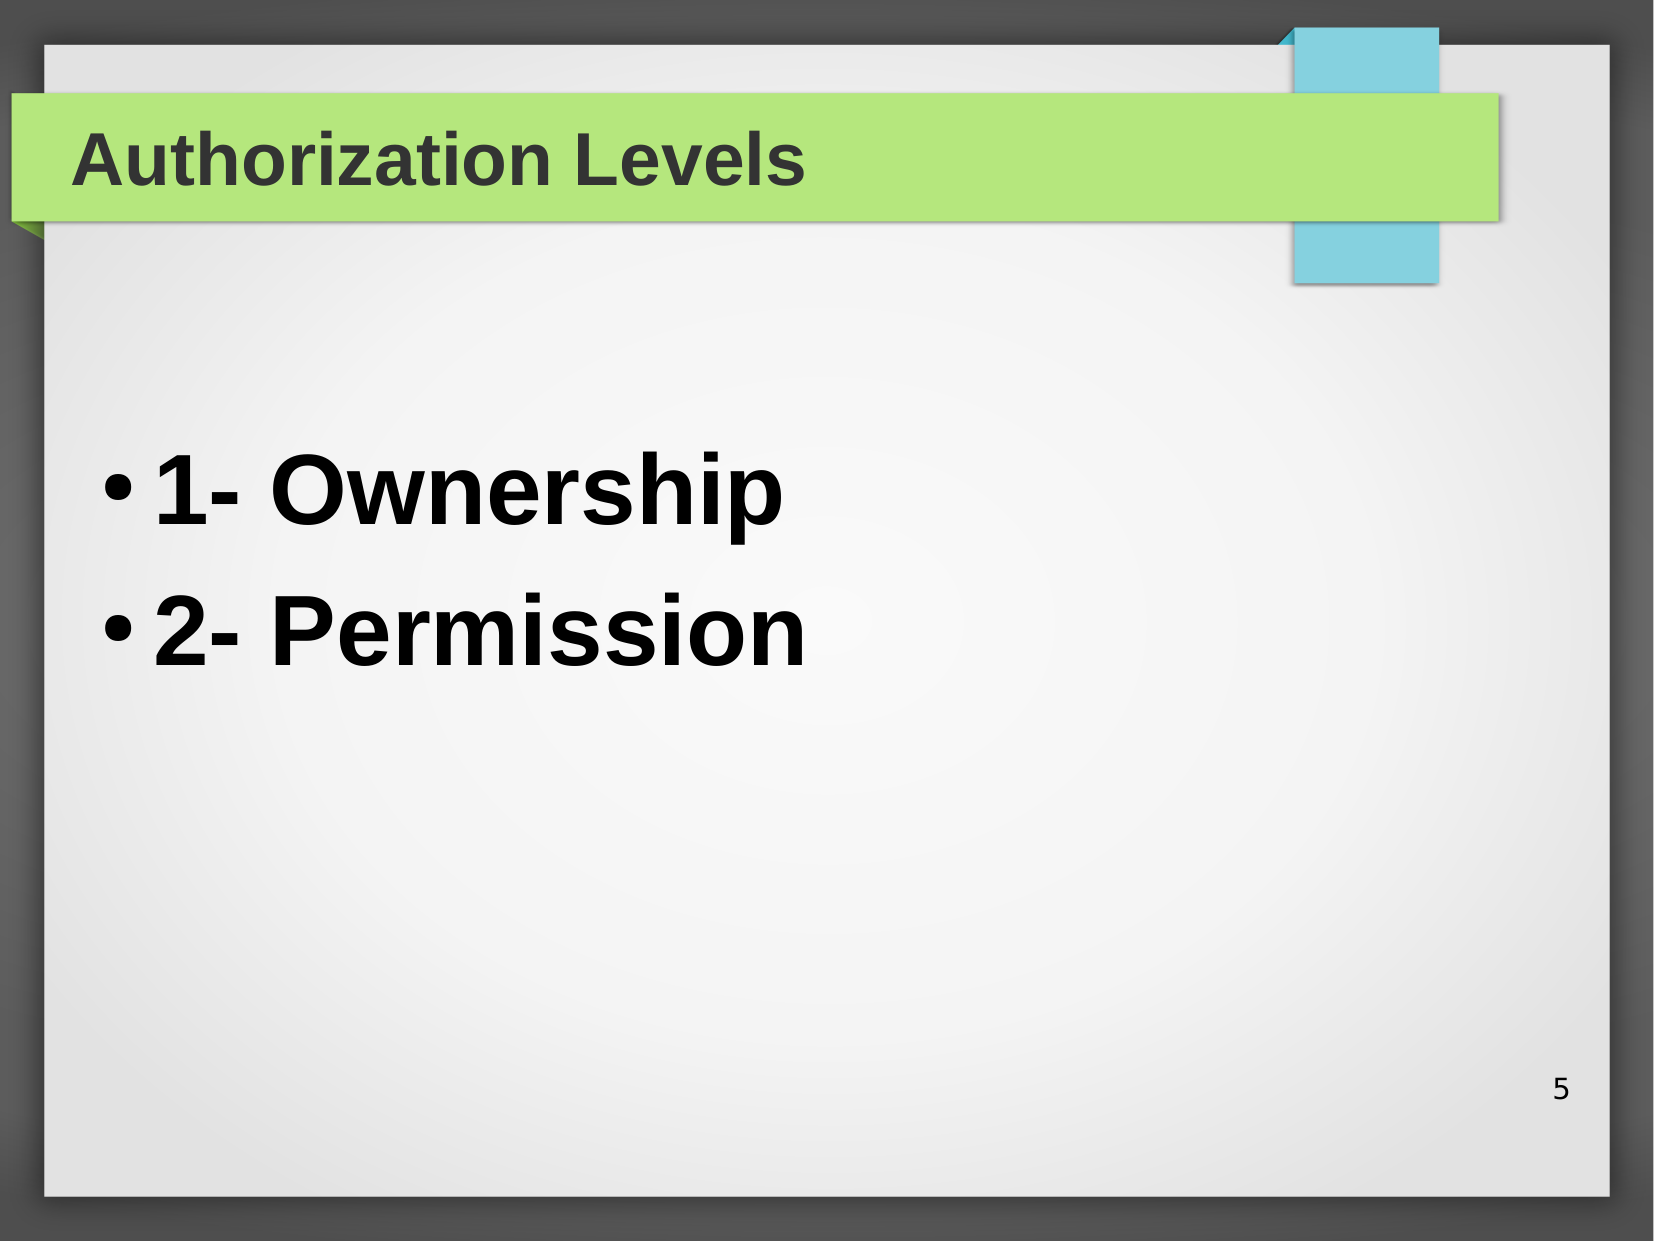

# Authorization Levels
1- Ownership
2- Permission
5